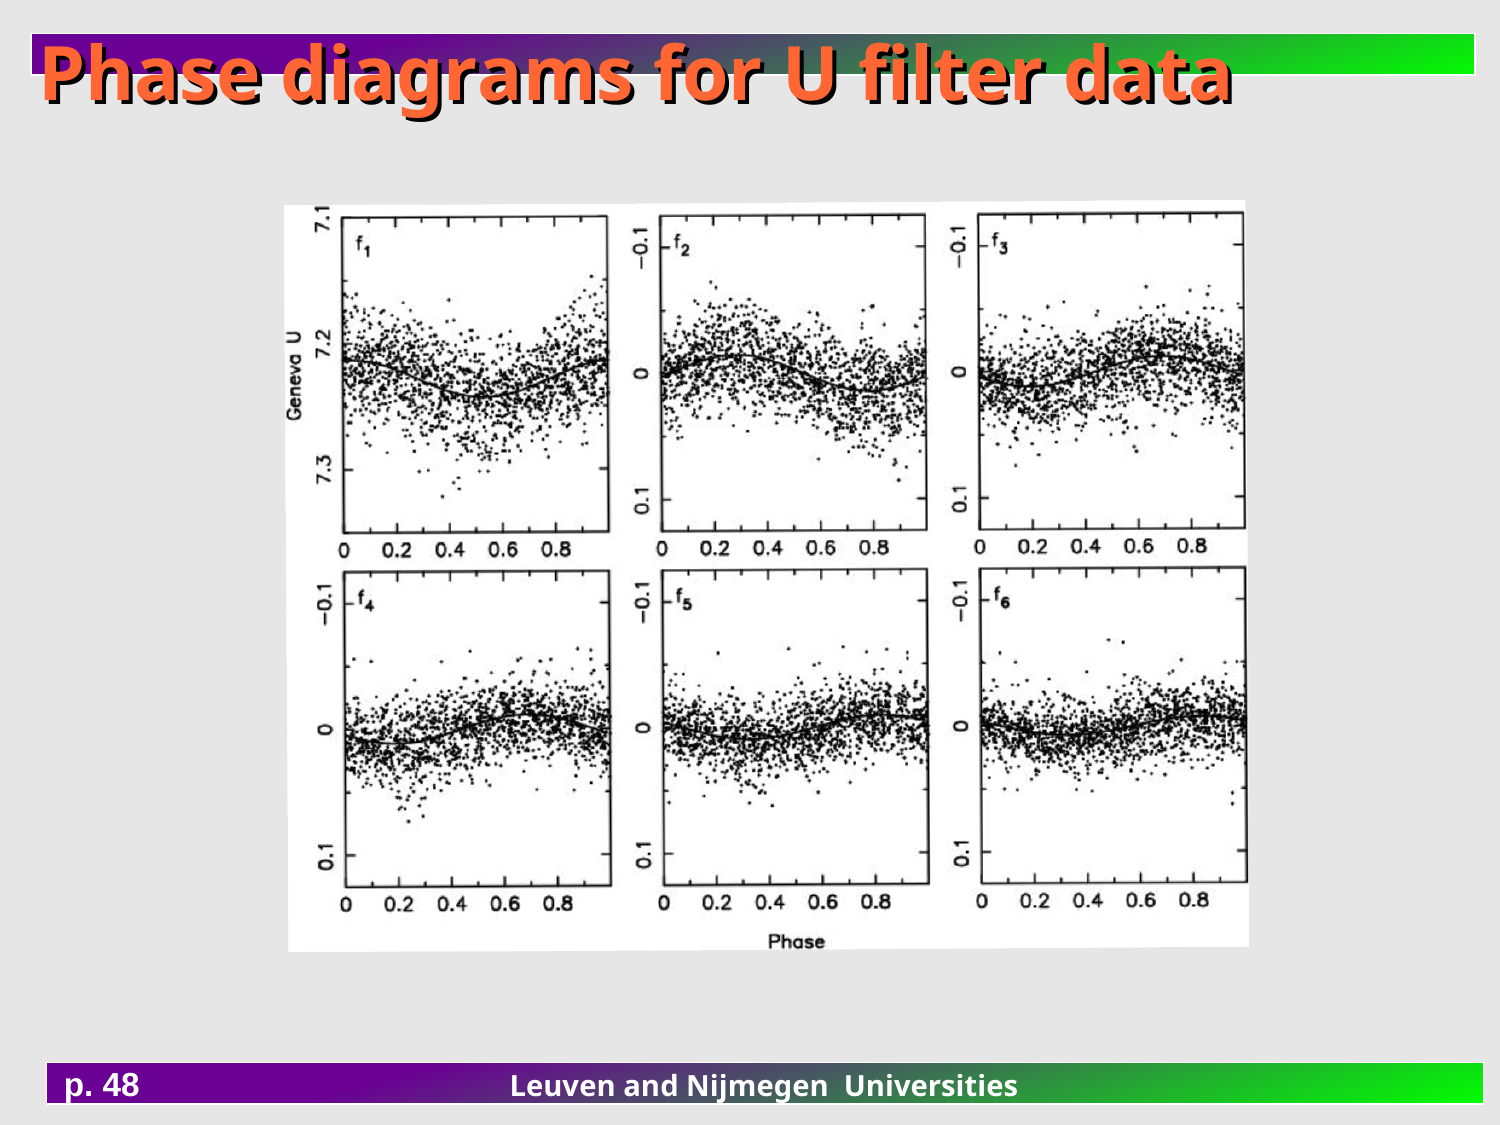

#
Phase diagrams for U filter data